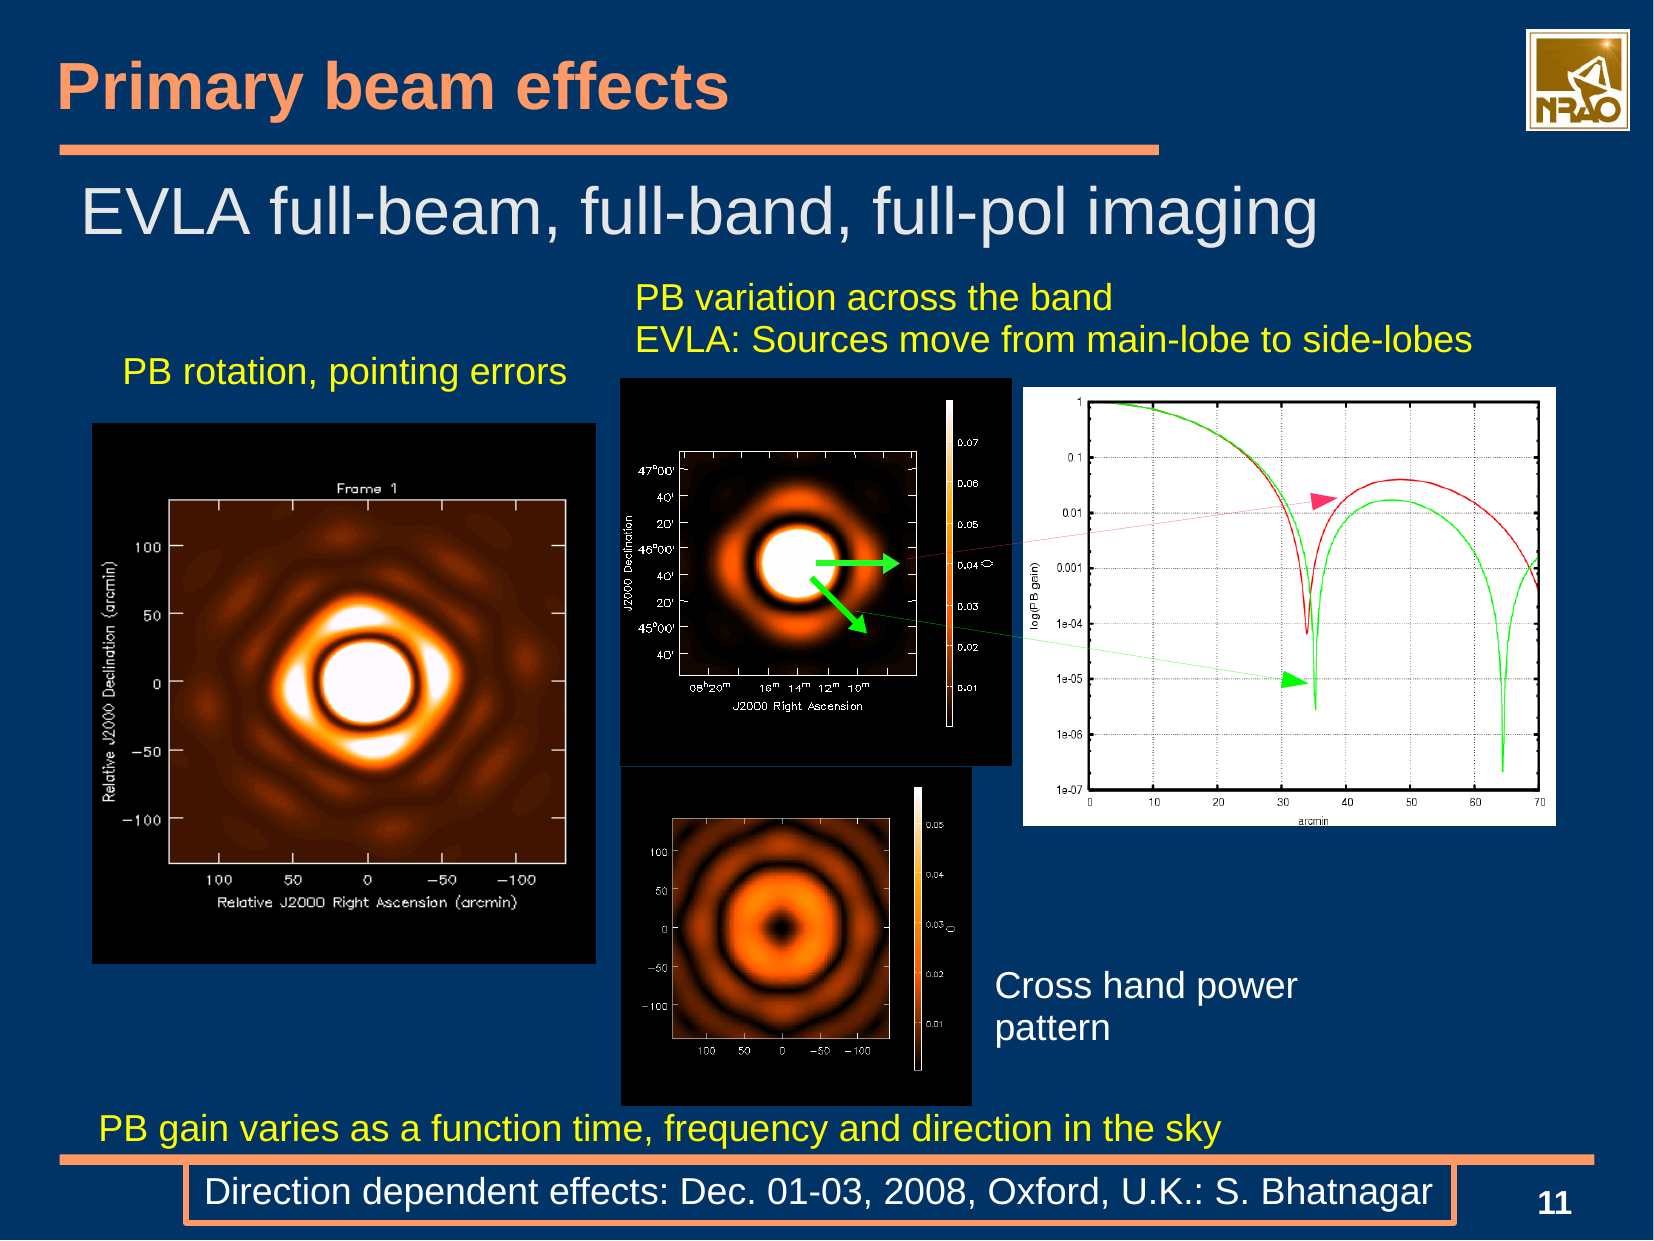

# Primary beam effects
EVLA full-beam, full-band, full-pol imaging
PB variation across the band
EVLA: Sources move from main-lobe to side-lobes
PB rotation, pointing errors
Cross hand power
pattern
PB gain varies as a function time, frequency and direction in the sky